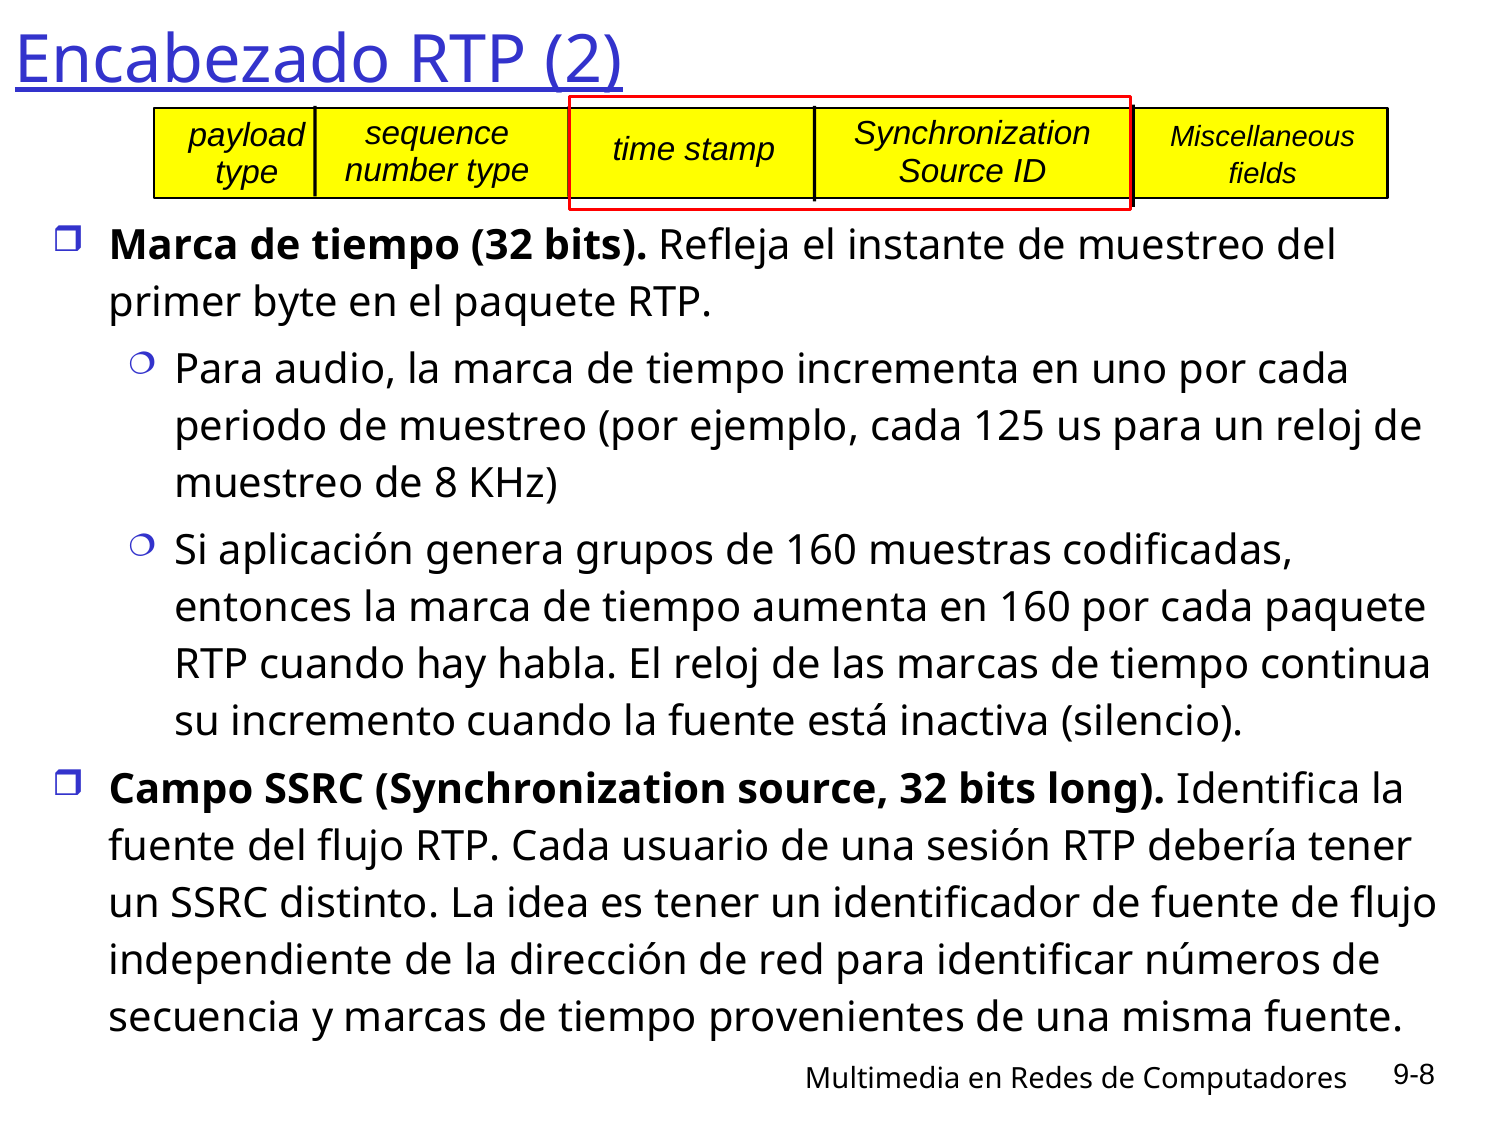

# Encabezado RTP (2)
sequence number type
Synchronization
Source ID
Miscellaneous fields
payload type
time stamp
Marca de tiempo (32 bits). Refleja el instante de muestreo del primer byte en el paquete RTP.
Para audio, la marca de tiempo incrementa en uno por cada periodo de muestreo (por ejemplo, cada 125 us para un reloj de muestreo de 8 KHz)
Si aplicación genera grupos de 160 muestras codificadas, entonces la marca de tiempo aumenta en 160 por cada paquete RTP cuando hay habla. El reloj de las marcas de tiempo continua su incremento cuando la fuente está inactiva (silencio).
Campo SSRC (Synchronization source, 32 bits long). Identifica la fuente del flujo RTP. Cada usuario de una sesión RTP debería tener un SSRC distinto. La idea es tener un identificador de fuente de flujo independiente de la dirección de red para identificar números de secuencia y marcas de tiempo provenientes de una misma fuente.
8